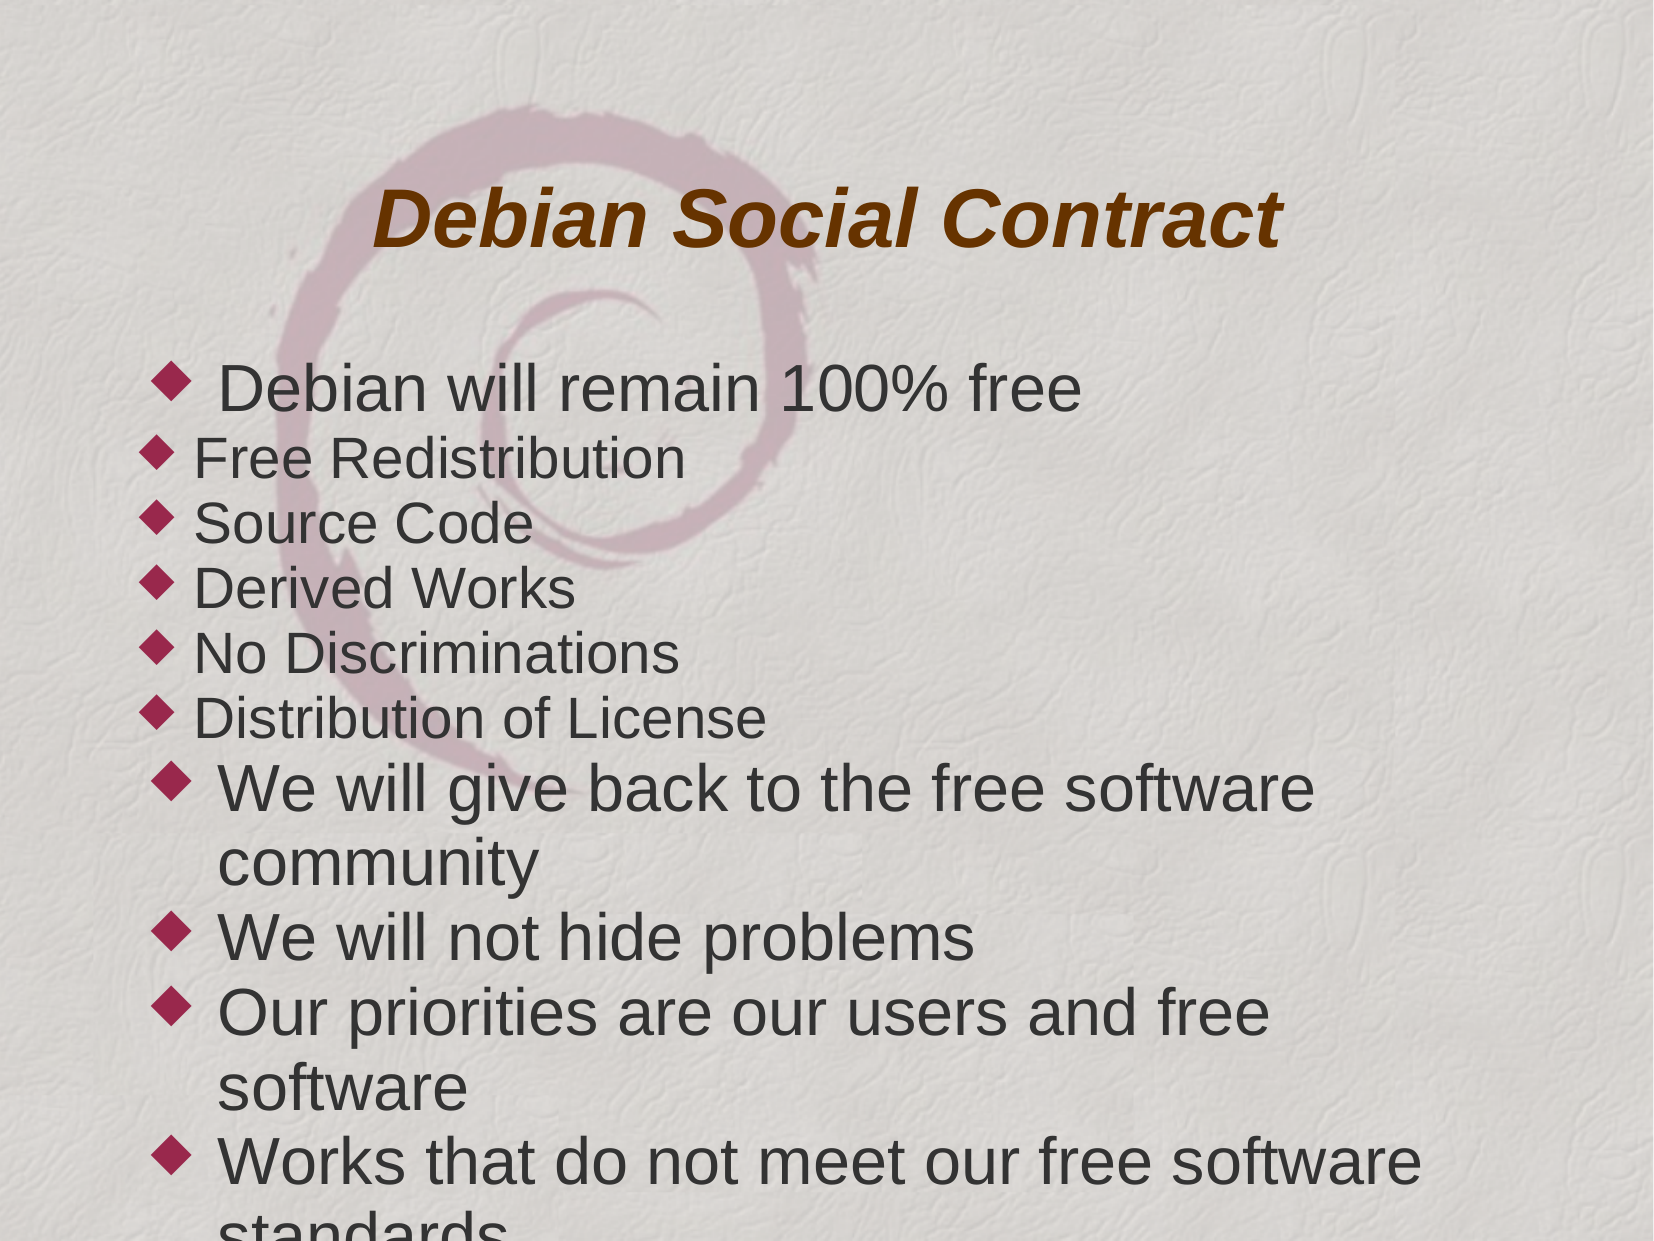

# Debian Social Contract
Debian will remain 100% free
Free Redistribution
Source Code
Derived Works
No Discriminations
Distribution of License
We will give back to the free software community
We will not hide problems
Our priorities are our users and free software
Works that do not meet our free software standards